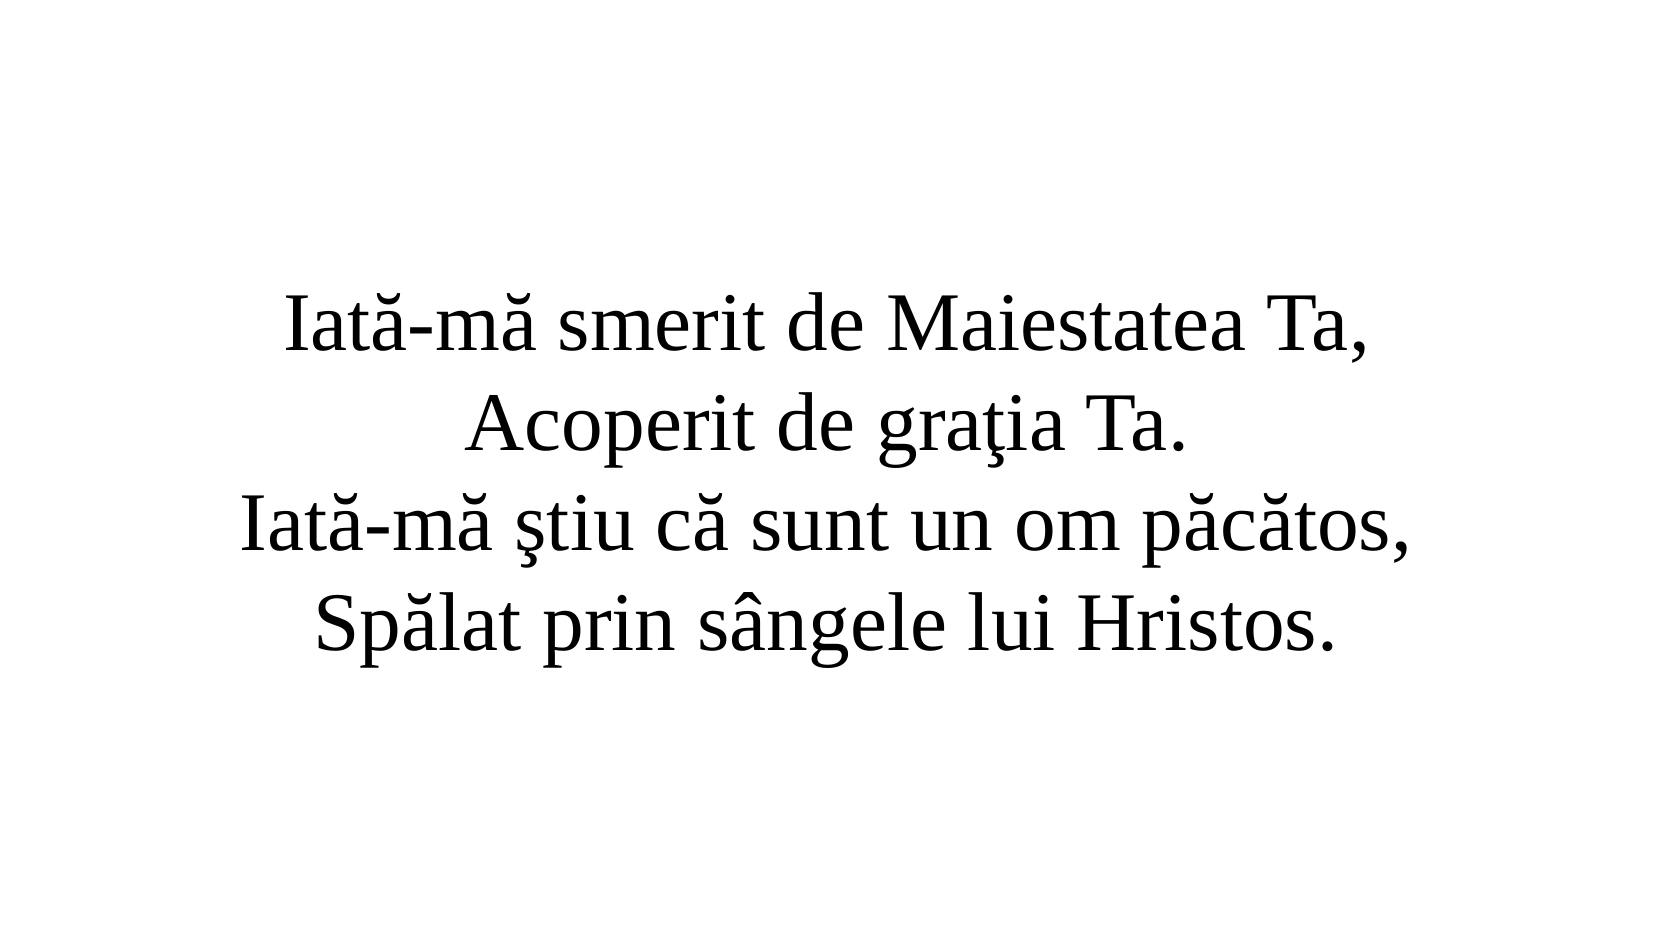

# Iată-mă smerit de Maiestatea Ta, Acoperit de graţia Ta. Iată-mă ştiu că sunt un om păcătos, Spălat prin sângele lui Hristos.